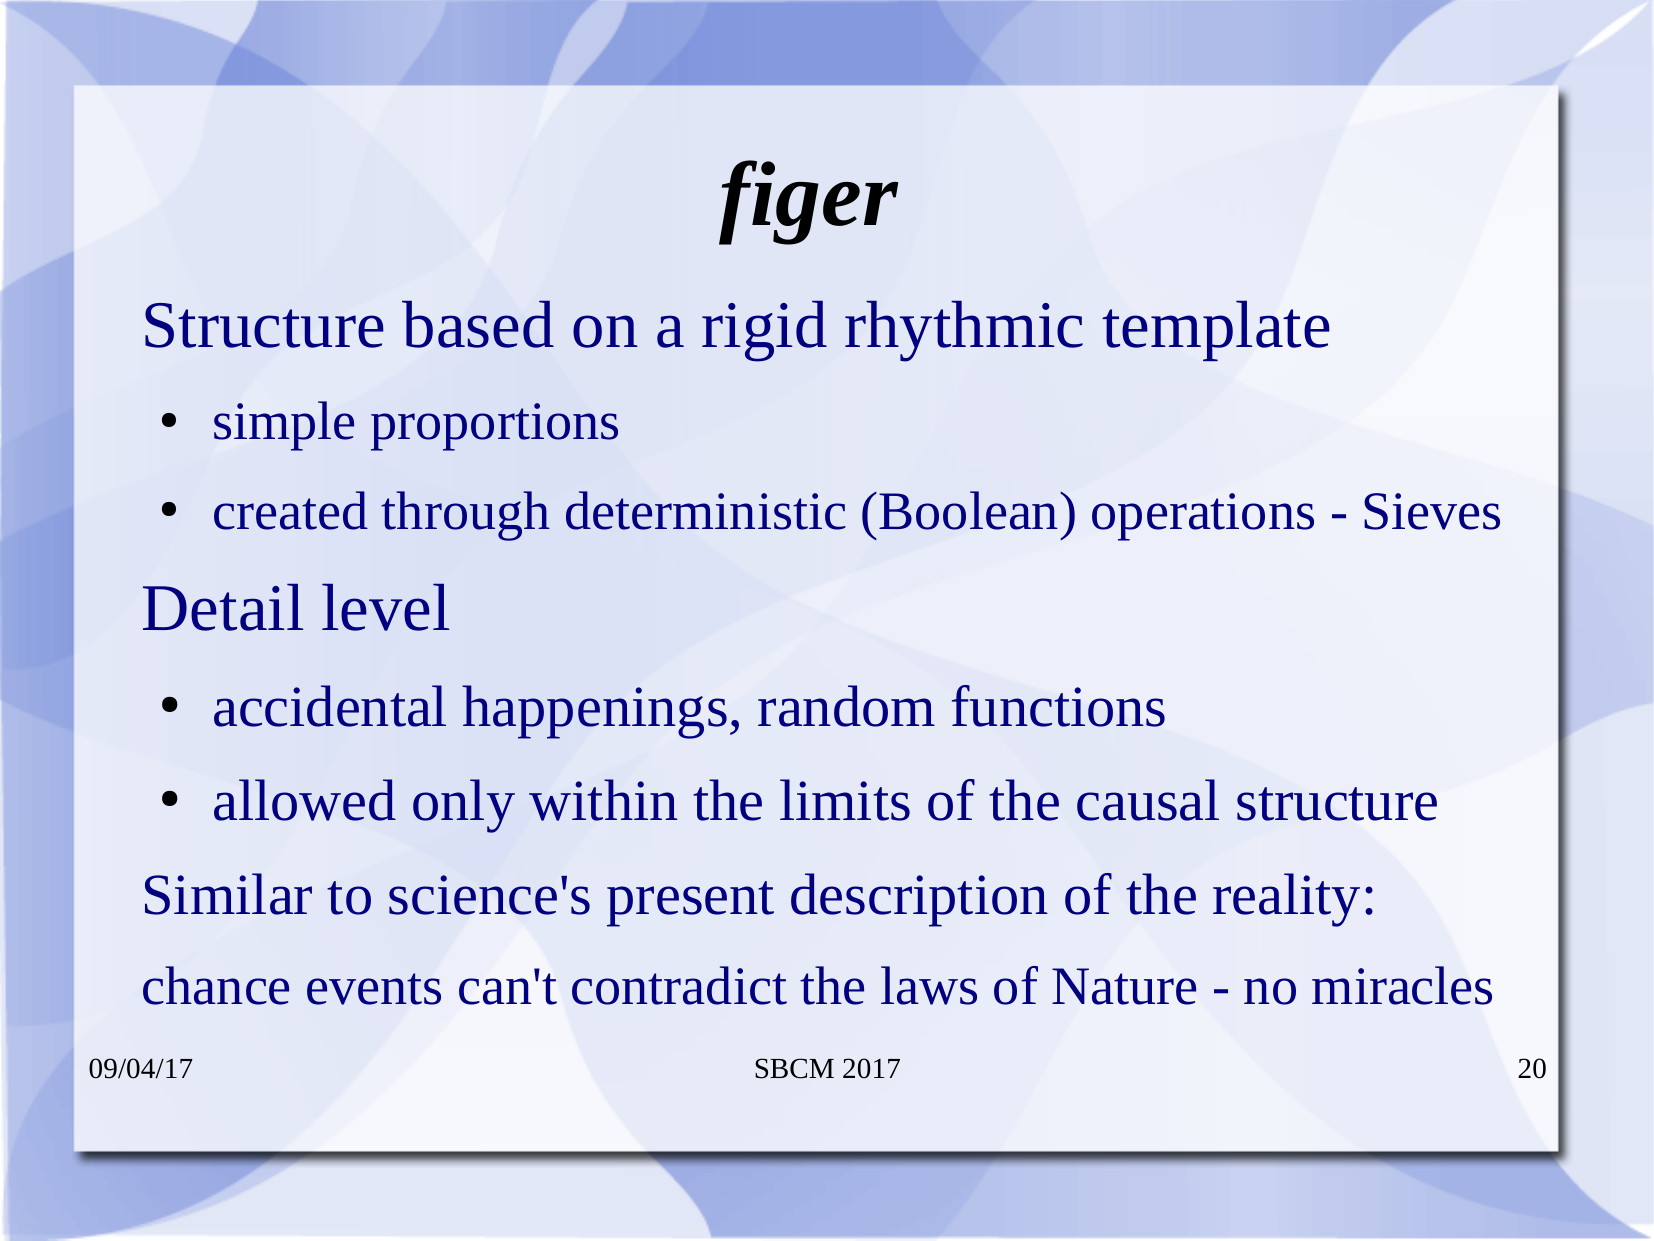

# figer
Structure based on a rigid rhythmic template
simple proportions
created through deterministic (Boolean) operations - Sieves
Detail level
accidental happenings, random functions
allowed only within the limits of the causal structure
Similar to science's present description of the reality:
chance events can't contradict the laws of Nature - no miracles
09/04/17
SBCM 2017
20